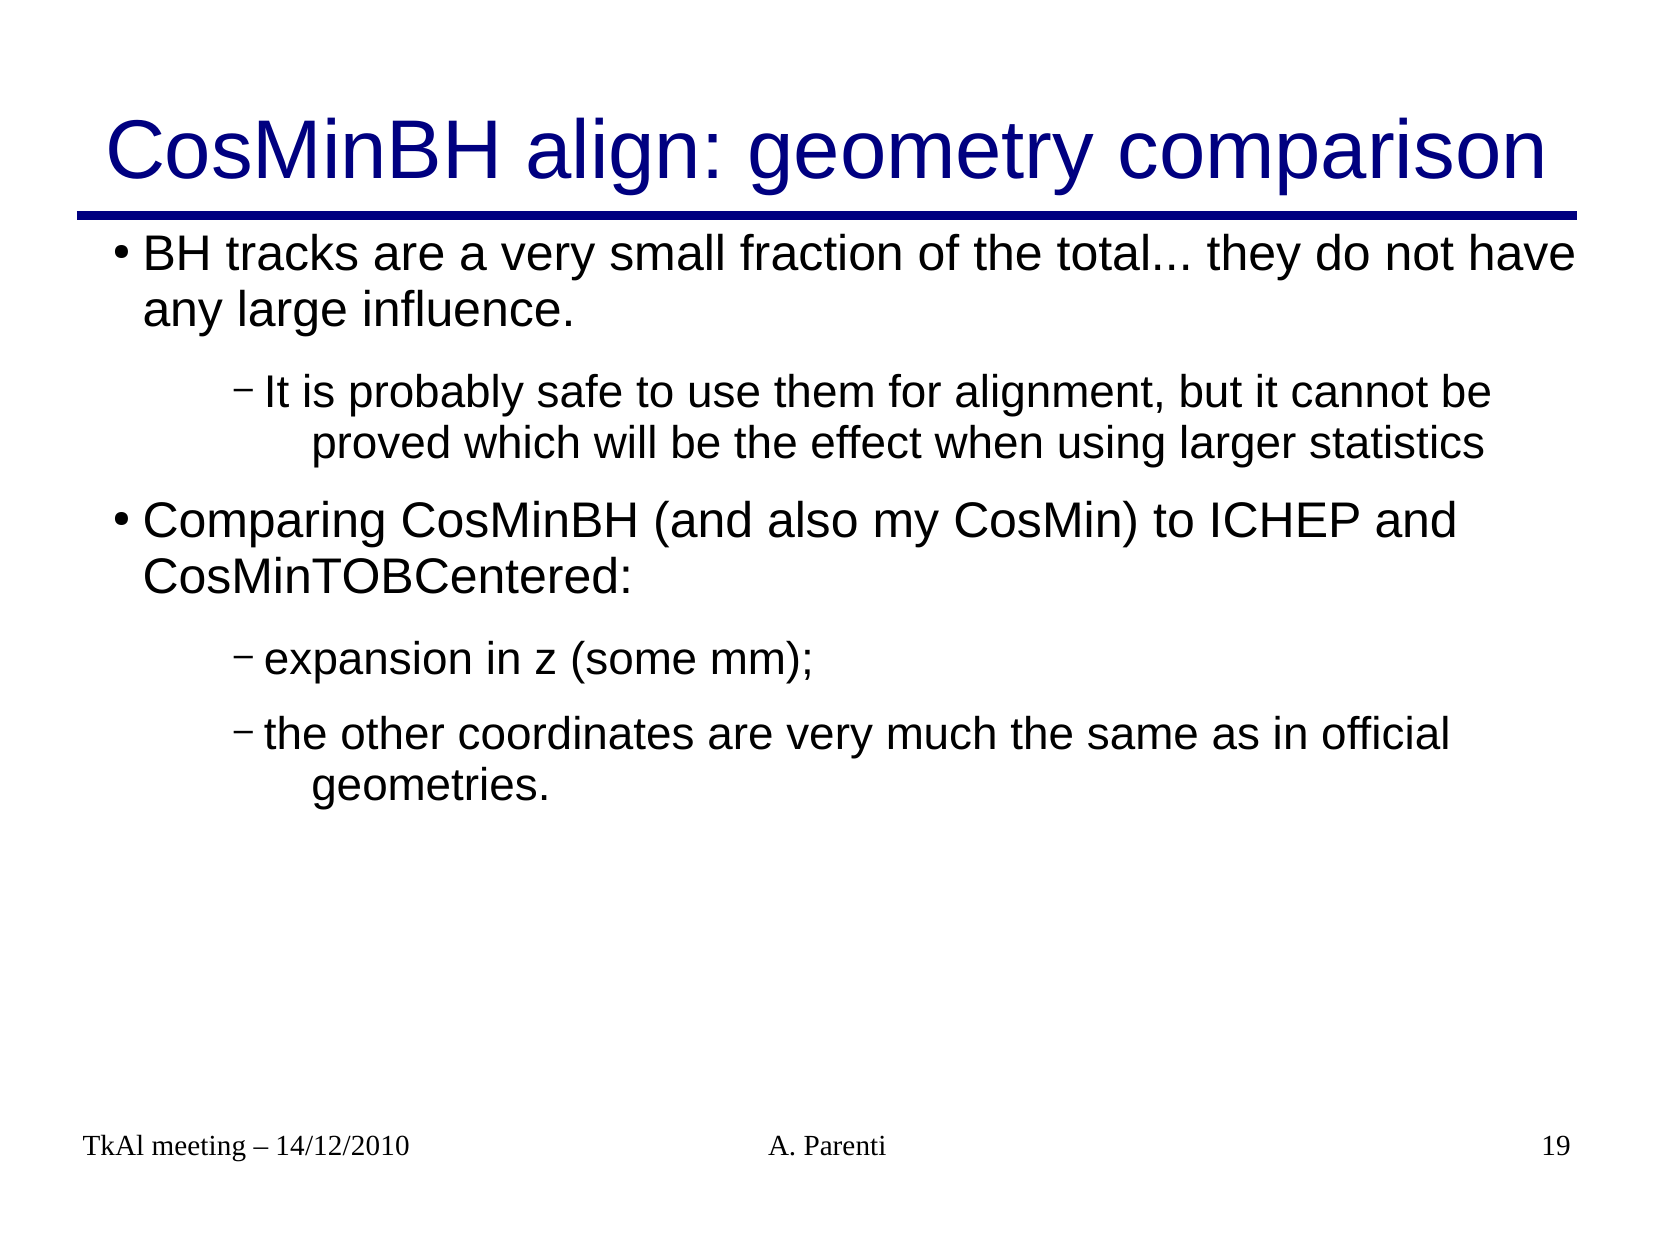

# CosMinBH align: geometry comparison
BH tracks are a very small fraction of the total... they do not have any large influence.
It is probably safe to use them for alignment, but it cannot be proved which will be the effect when using larger statistics
Comparing CosMinBH (and also my CosMin) to ICHEP and CosMinTOBCentered:
expansion in z (some mm);
the other coordinates are very much the same as in official geometries.
19